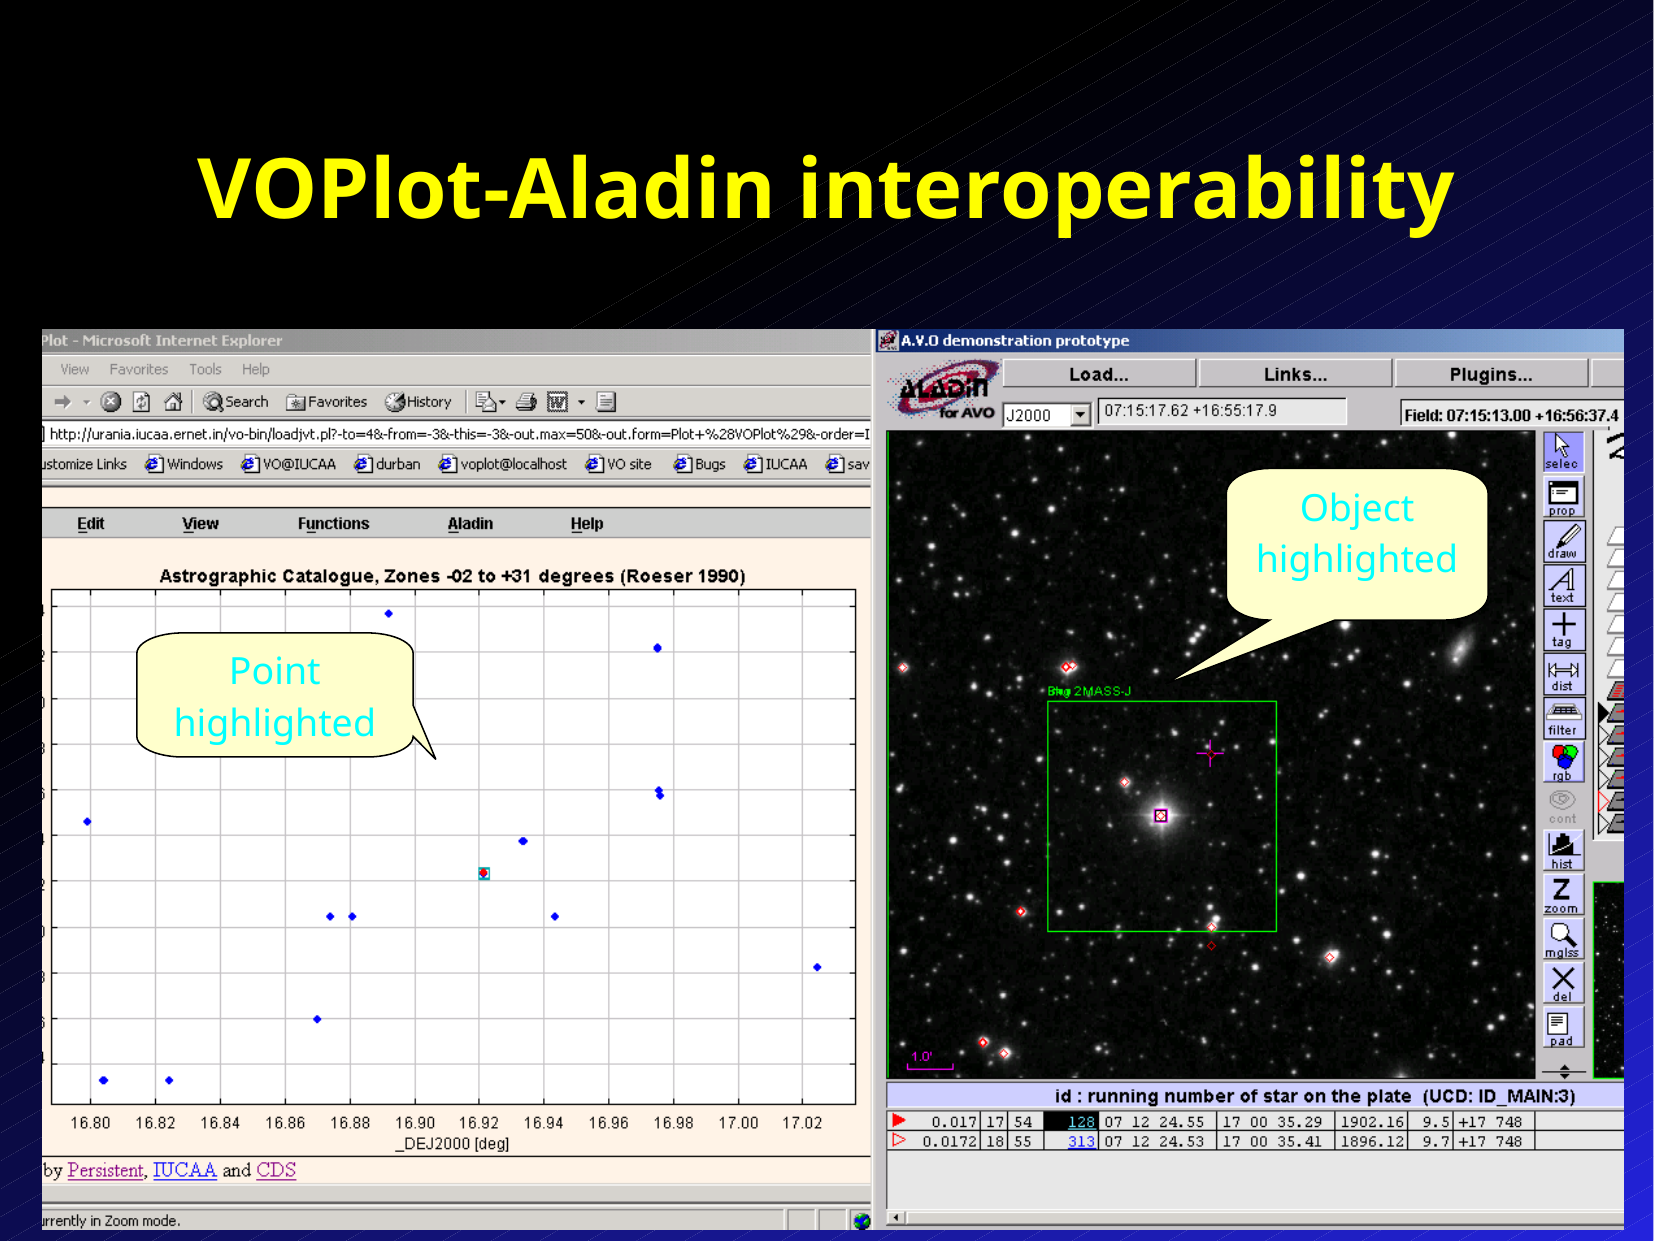

# VOPlot-Aladin interoperability
Object highlighted
Point highlighted